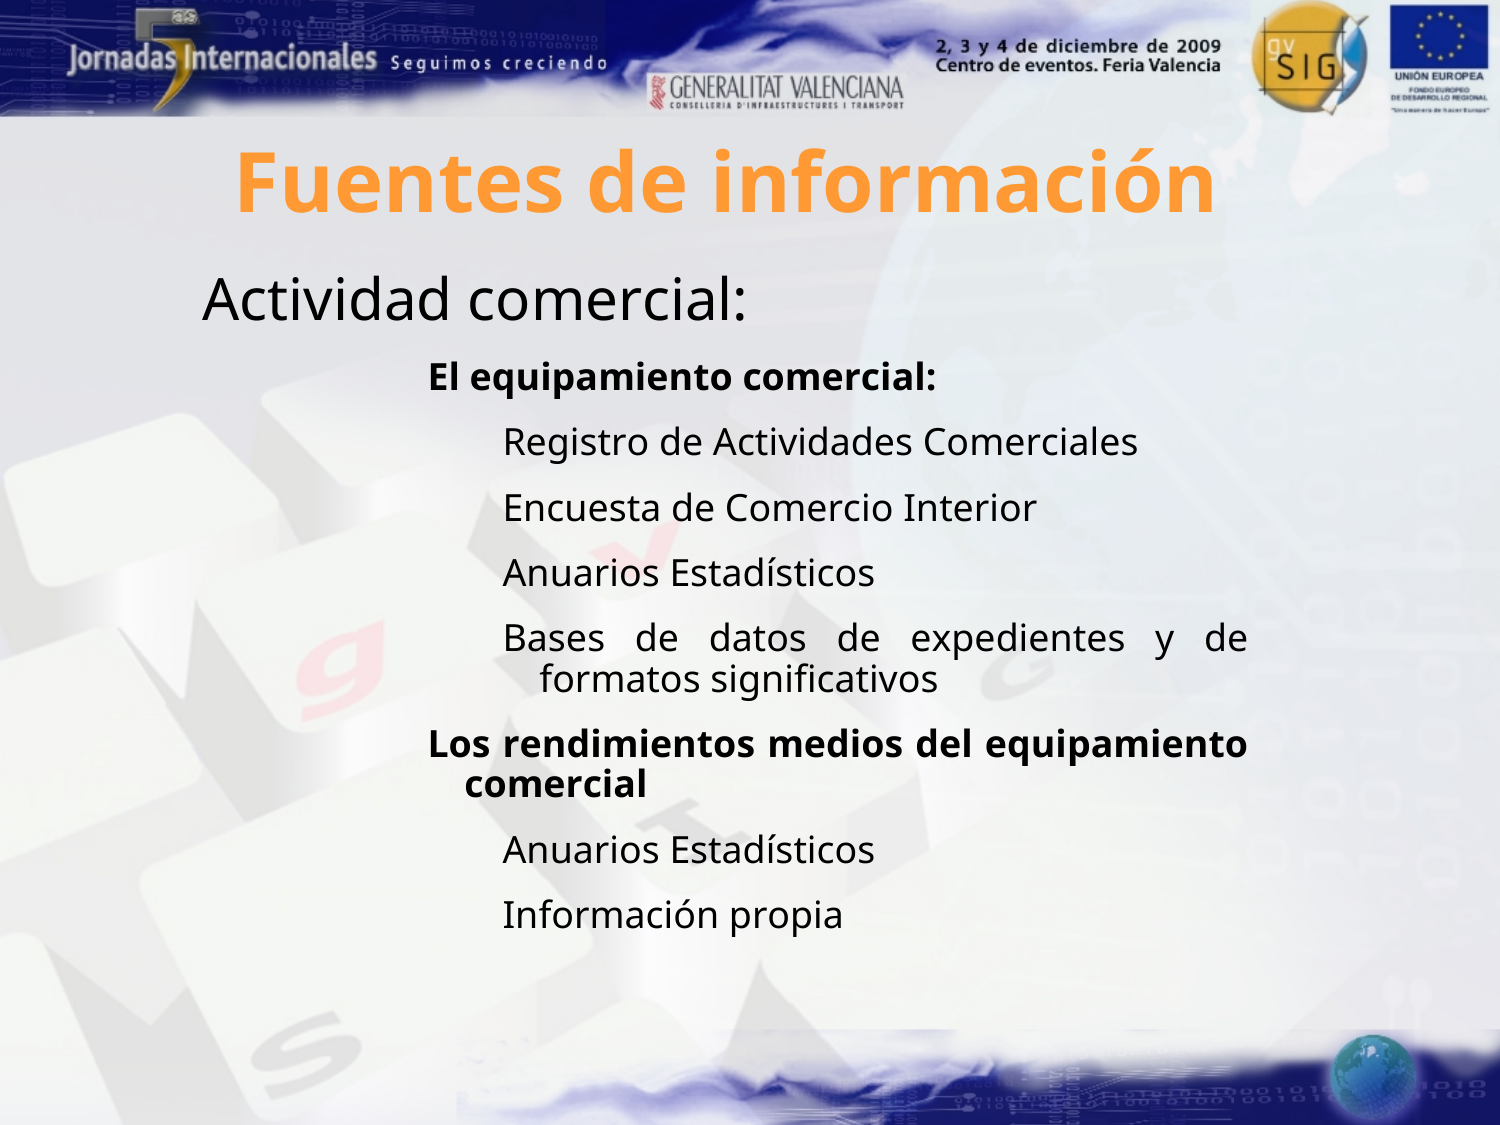

Fuentes de información
Actividad comercial:
El equipamiento comercial:
Registro de Actividades Comerciales
Encuesta de Comercio Interior
Anuarios Estadísticos
Bases de datos de expedientes y de formatos significativos
Los rendimientos medios del equipamiento comercial
Anuarios Estadísticos
Información propia